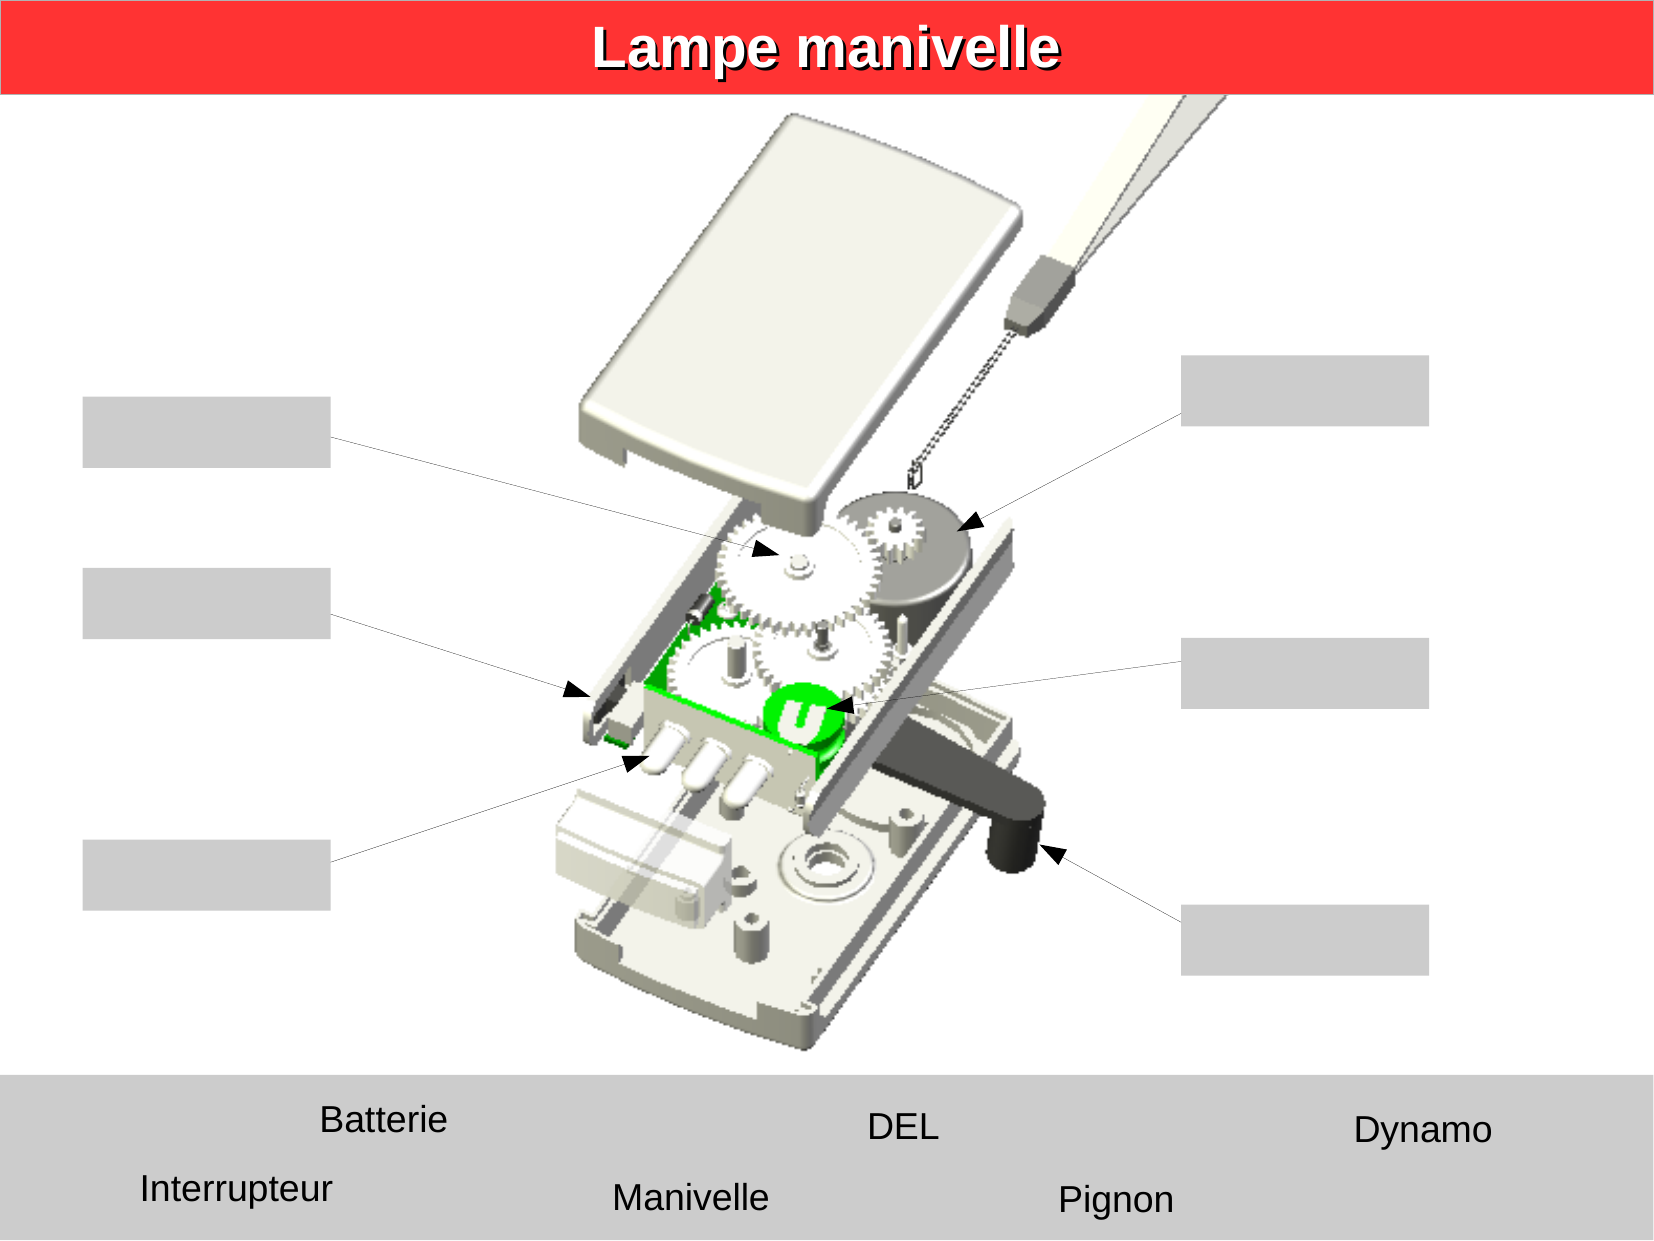

Lampe manivelle
Batterie
DEL
Dynamo
Interrupteur
Manivelle
Pignon